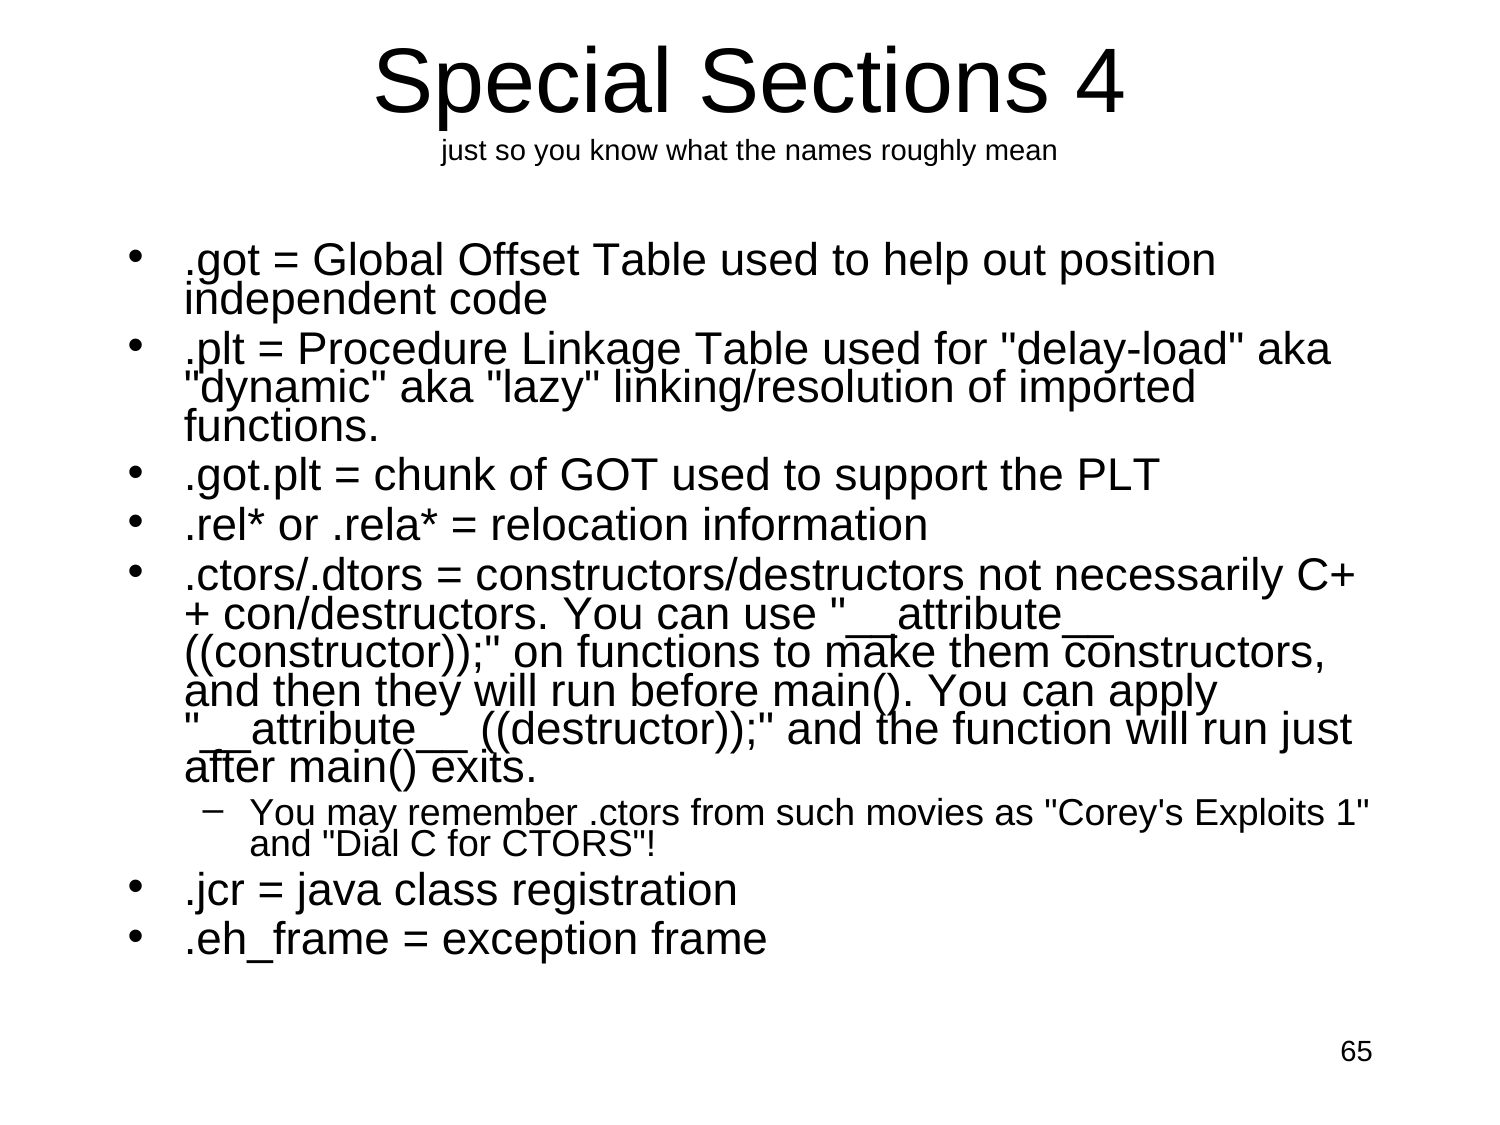

# Special Sections 4 just so you know what the names roughly mean
.got = Global Offset Table used to help out position independent code
.plt = Procedure Linkage Table used for "delay-load" aka "dynamic" aka "lazy" linking/resolution of imported functions.
.got.plt = chunk of GOT used to support the PLT
.rel* or .rela* = relocation information
.ctors/.dtors = constructors/destructors not necessarily C++ con/destructors. You can use "__attribute__ ((constructor));" on functions to make them constructors, and then they will run before main(). You can apply "__attribute__ ((destructor));" and the function will run just after main() exits.
You may remember .ctors from such movies as "Corey's Exploits 1" and "Dial C for CTORS"!
.jcr = java class registration
.eh_frame = exception frame